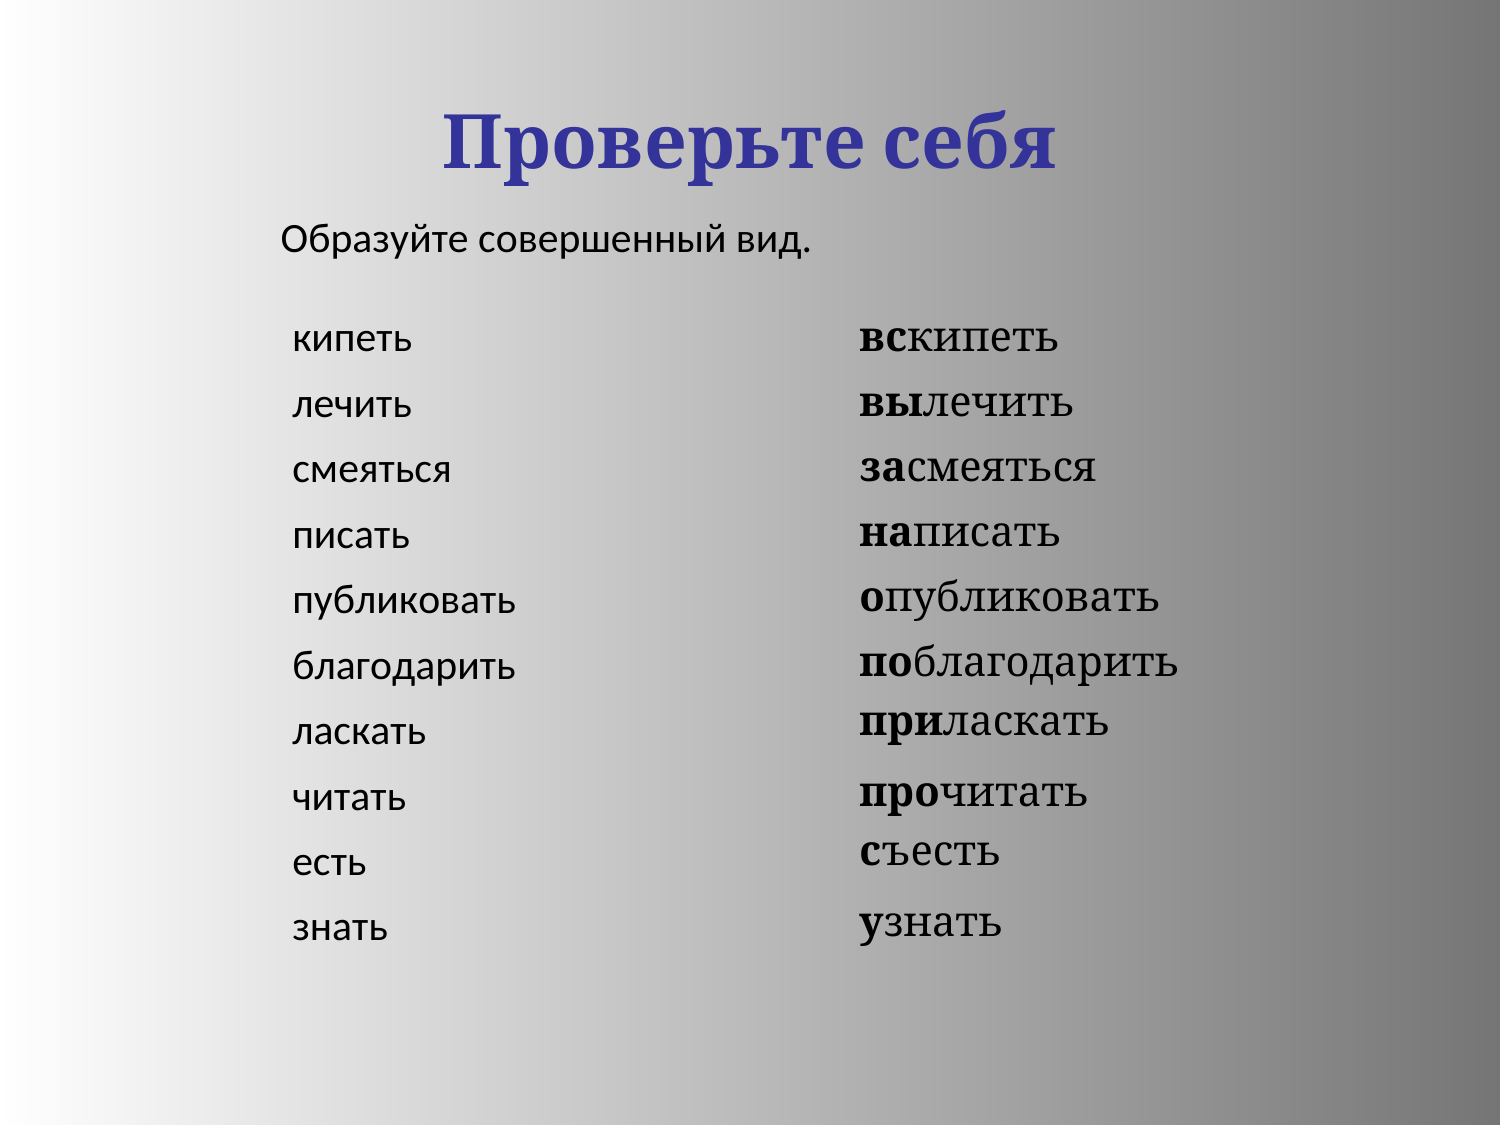

# Проверьте себя
Образуйте совершенный вид.
| кипеть | |
| --- | --- |
| лечить | |
| смеяться | |
| писать | |
| публиковать | |
| благодарить | |
| ласкать | |
| читать | |
| есть | |
| знать | |
вскипеть
вылечить
засмеяться
написать
опубликовать
поблагодарить
приласкать
прочитать
съесть
узнать